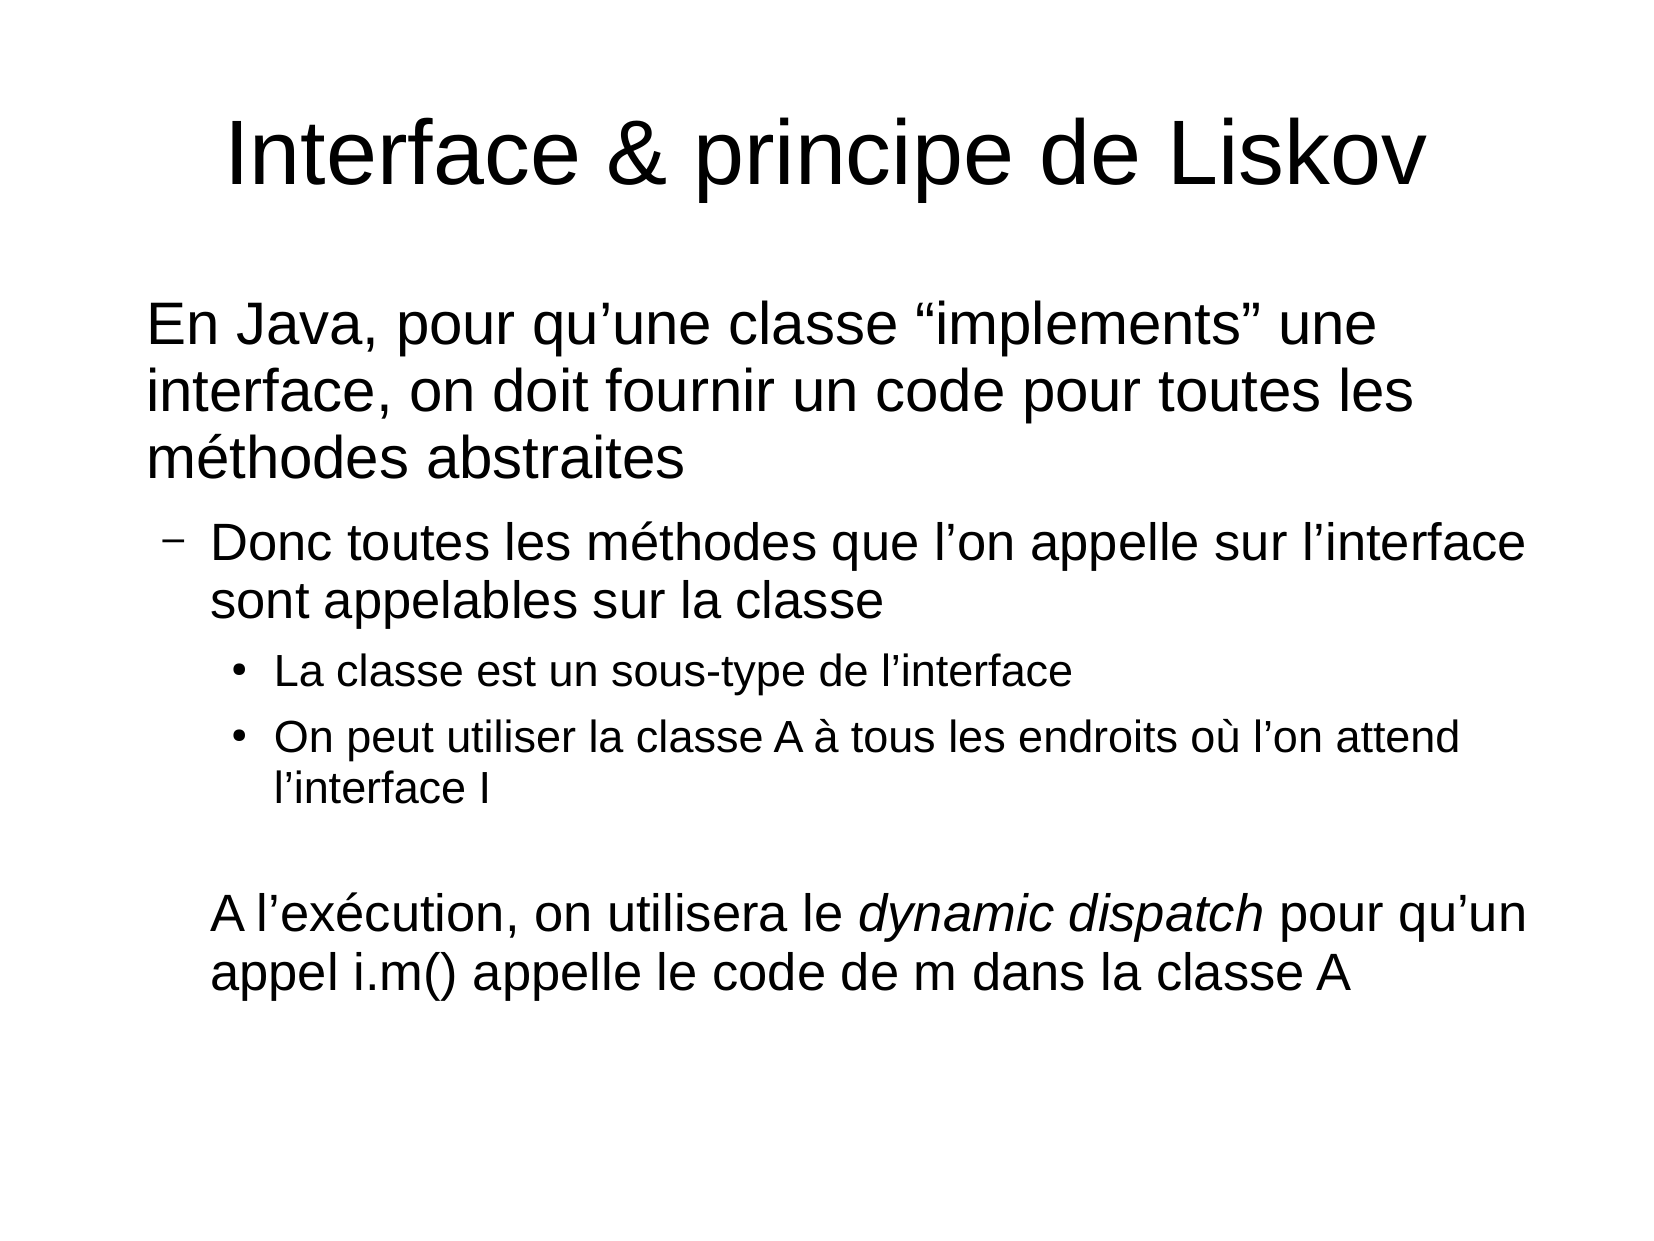

# Interface & principe de Liskov
En Java, pour qu’une classe “implements” une interface, on doit fournir un code pour toutes les méthodes abstraites
Donc toutes les méthodes que l’on appelle sur l’interface sont appelables sur la classe
La classe est un sous-type de l’interface
On peut utiliser la classe A à tous les endroits où l’on attend l’interface I
A l’exécution, on utilisera le dynamic dispatch pour qu’un appel i.m() appelle le code de m dans la classe A